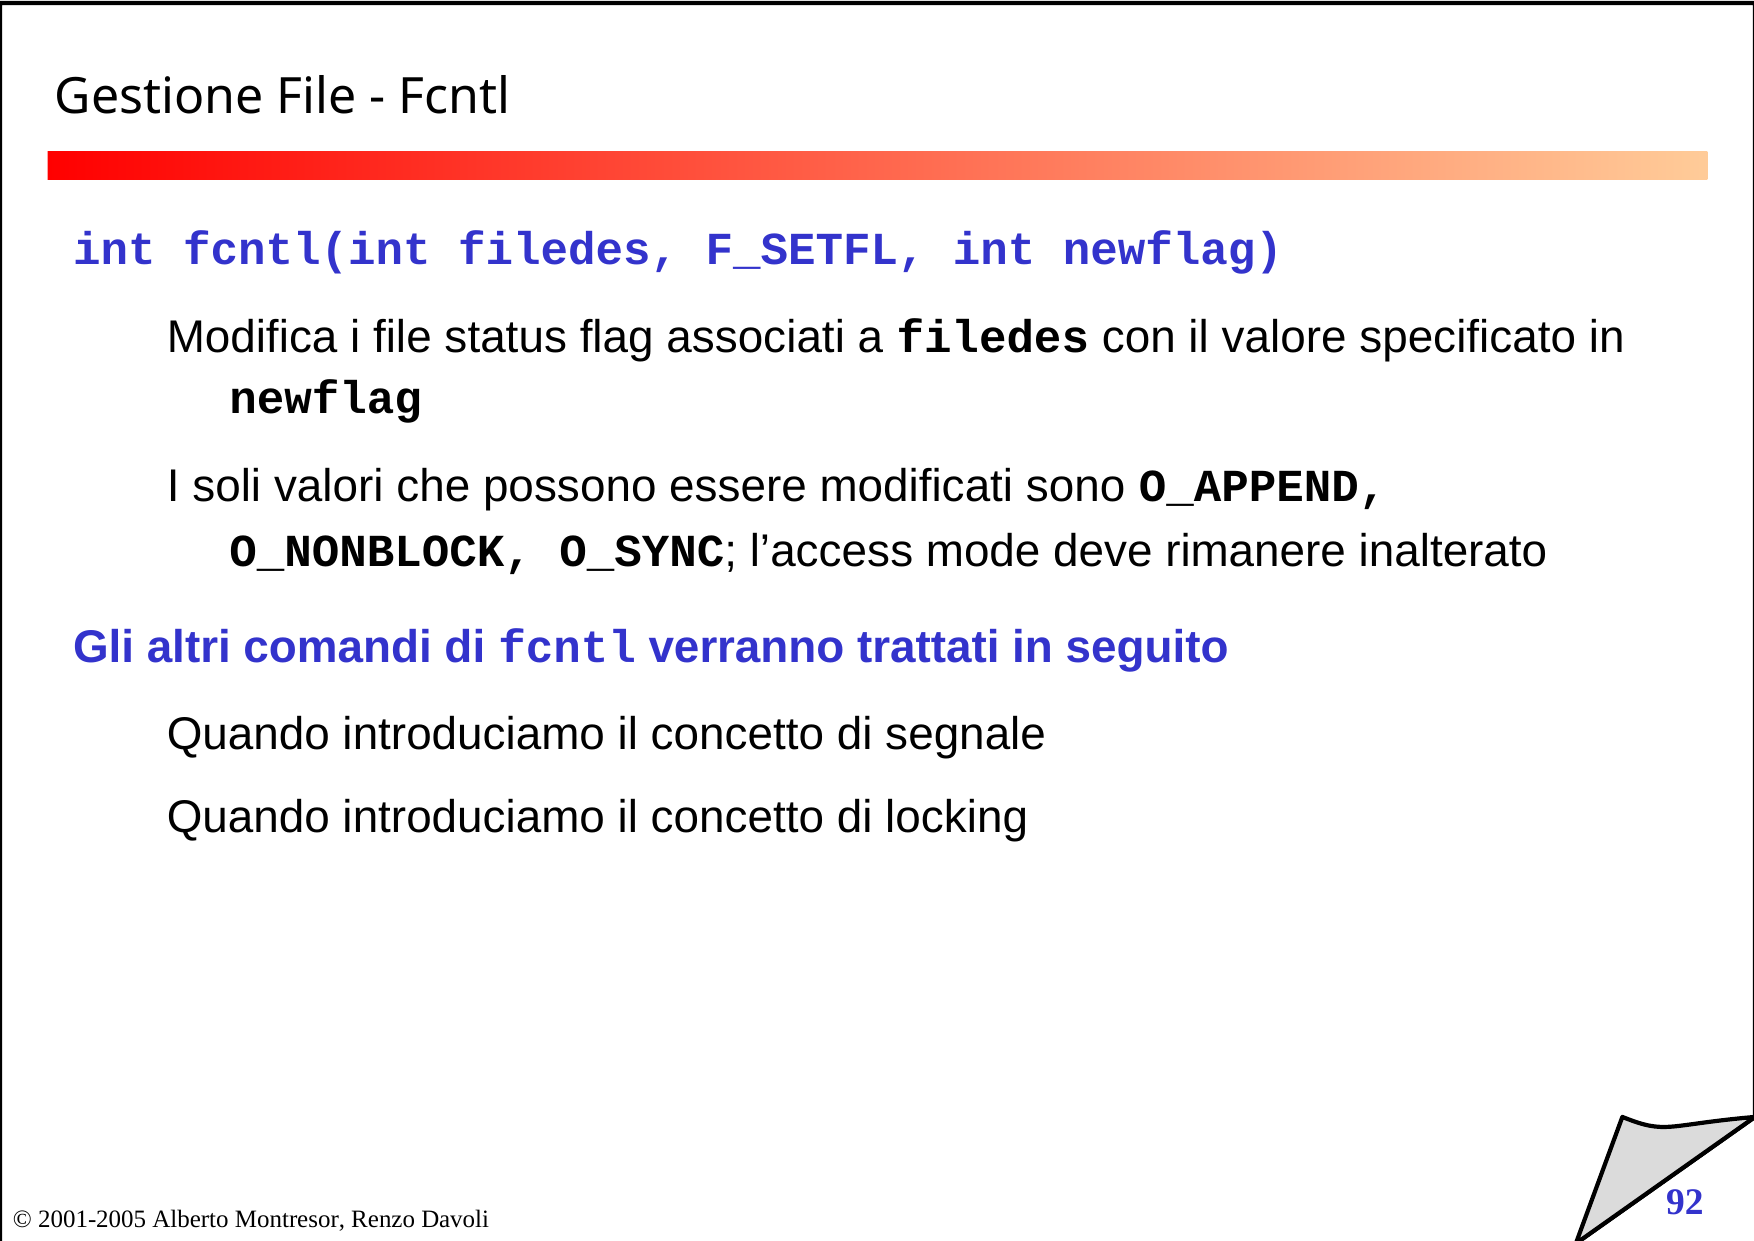

# Gestione File - Fcntl
int fcntl(int filedes, F_SETFL, int newflag)
Modifica i file status flag associati a filedes con il valore specificato in newflag
I soli valori che possono essere modificati sono O_APPEND, O_NONBLOCK, O_SYNC; l’access mode deve rimanere inalterato
Gli altri comandi di fcntl verranno trattati in seguito
Quando introduciamo il concetto di segnale
Quando introduciamo il concetto di locking